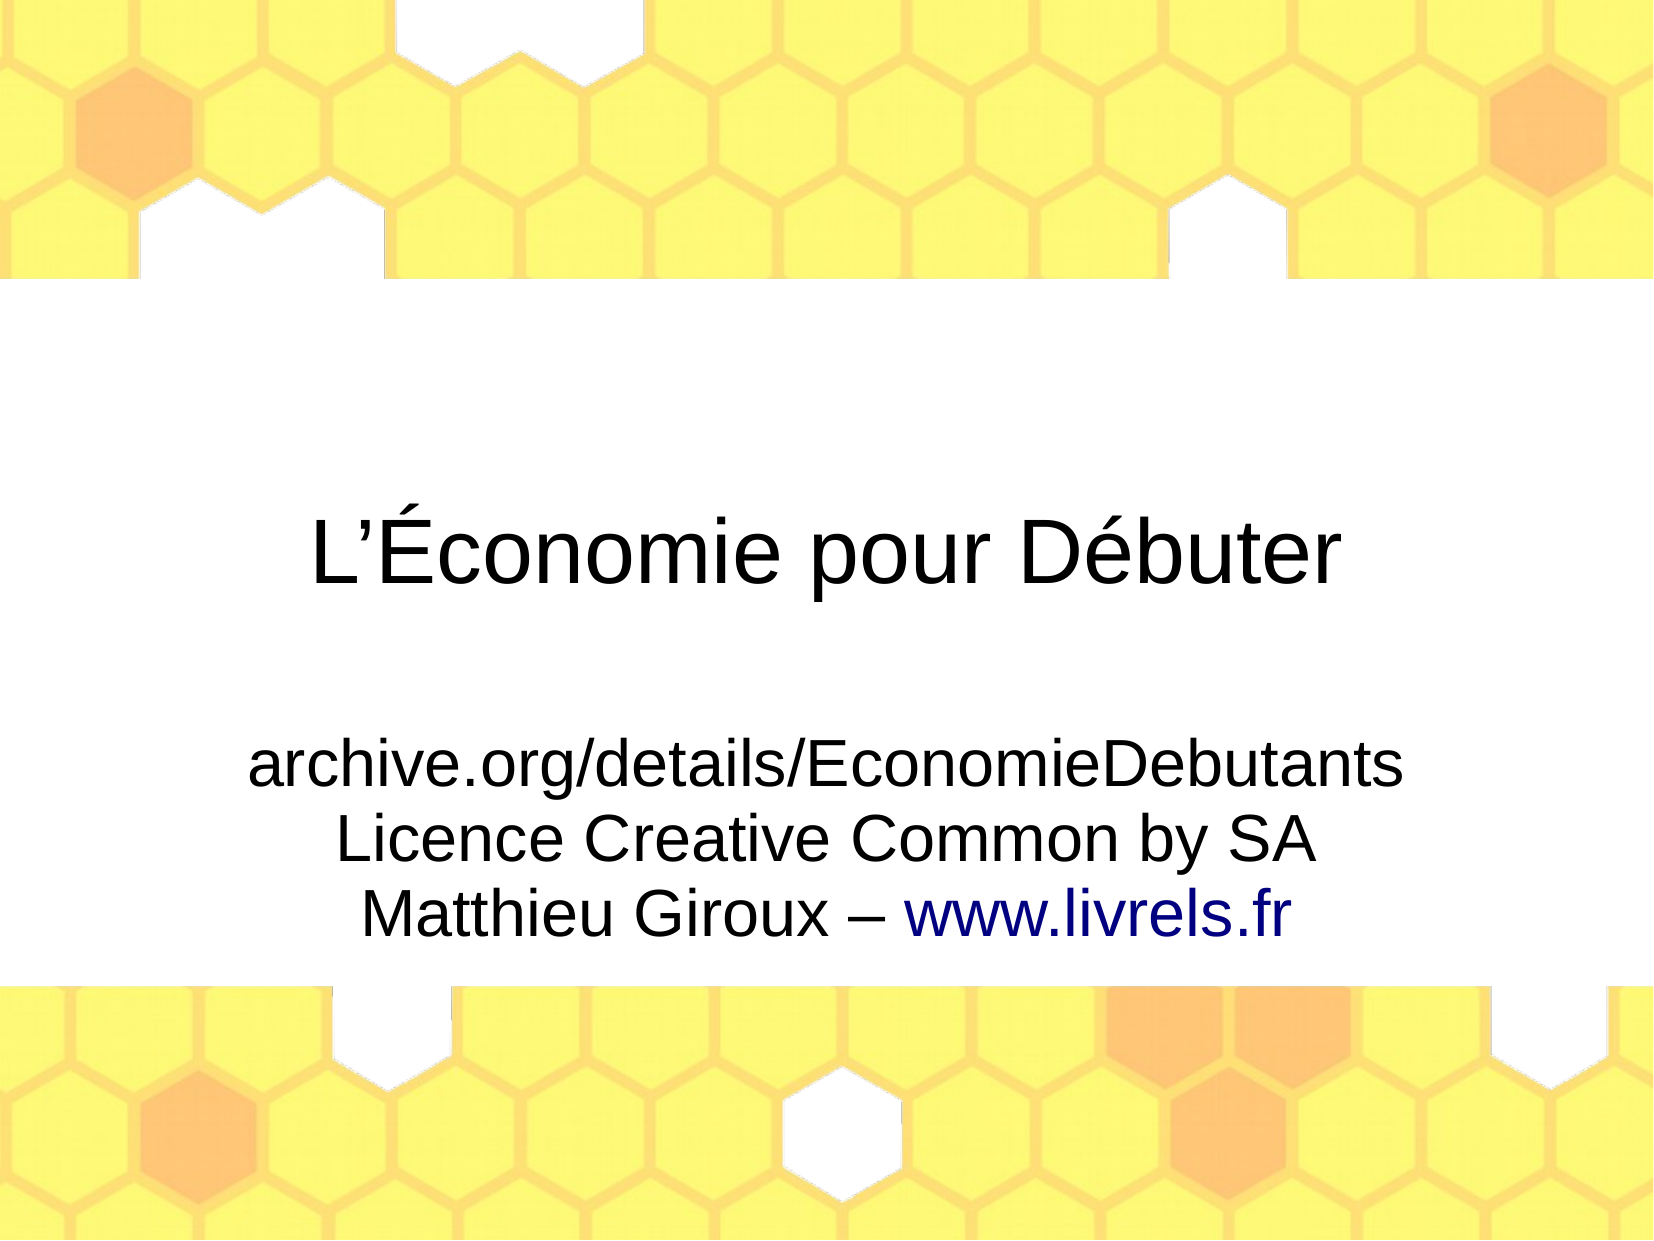

# L’Économie pour Débuter
archive.org/details/EconomieDebutants
Licence Creative Common by SA
Matthieu Giroux – www.livrels.fr